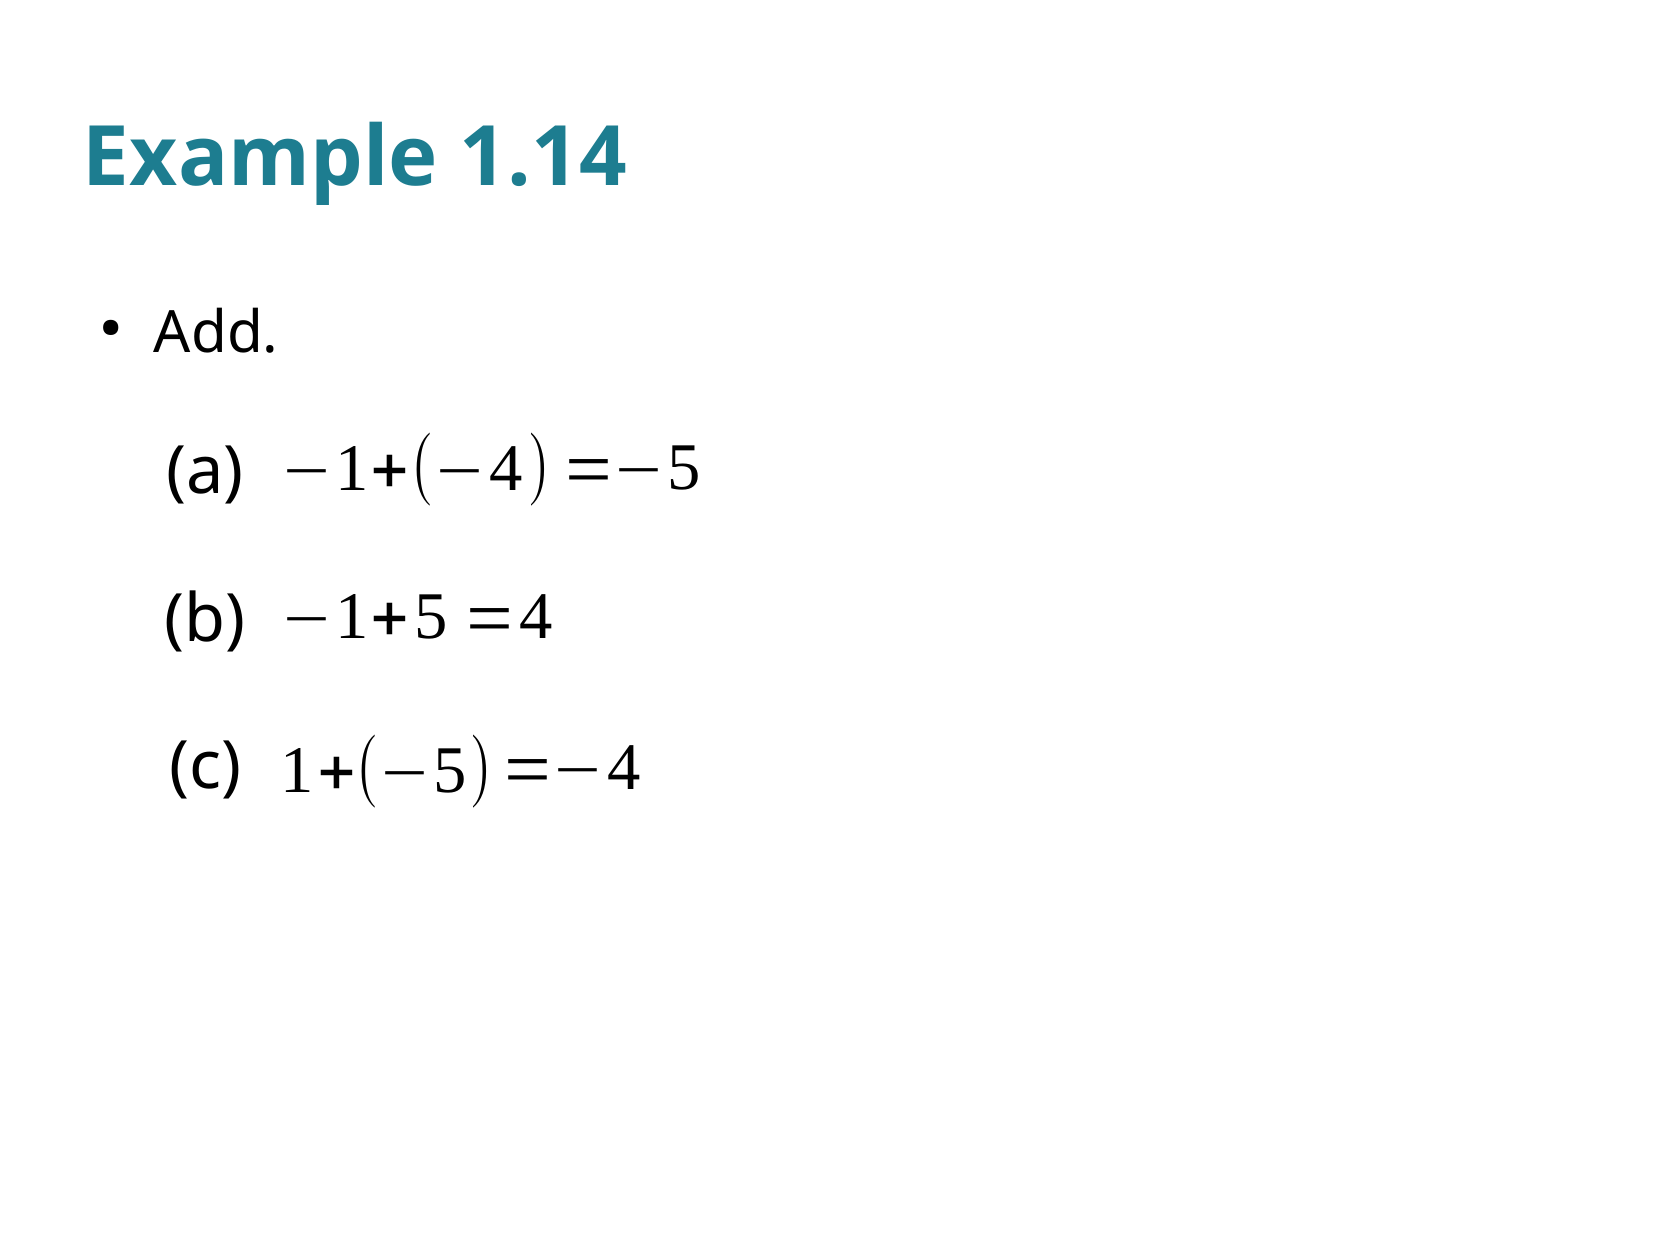

# Example 1.14
Add.
(a)
(b)
(c)